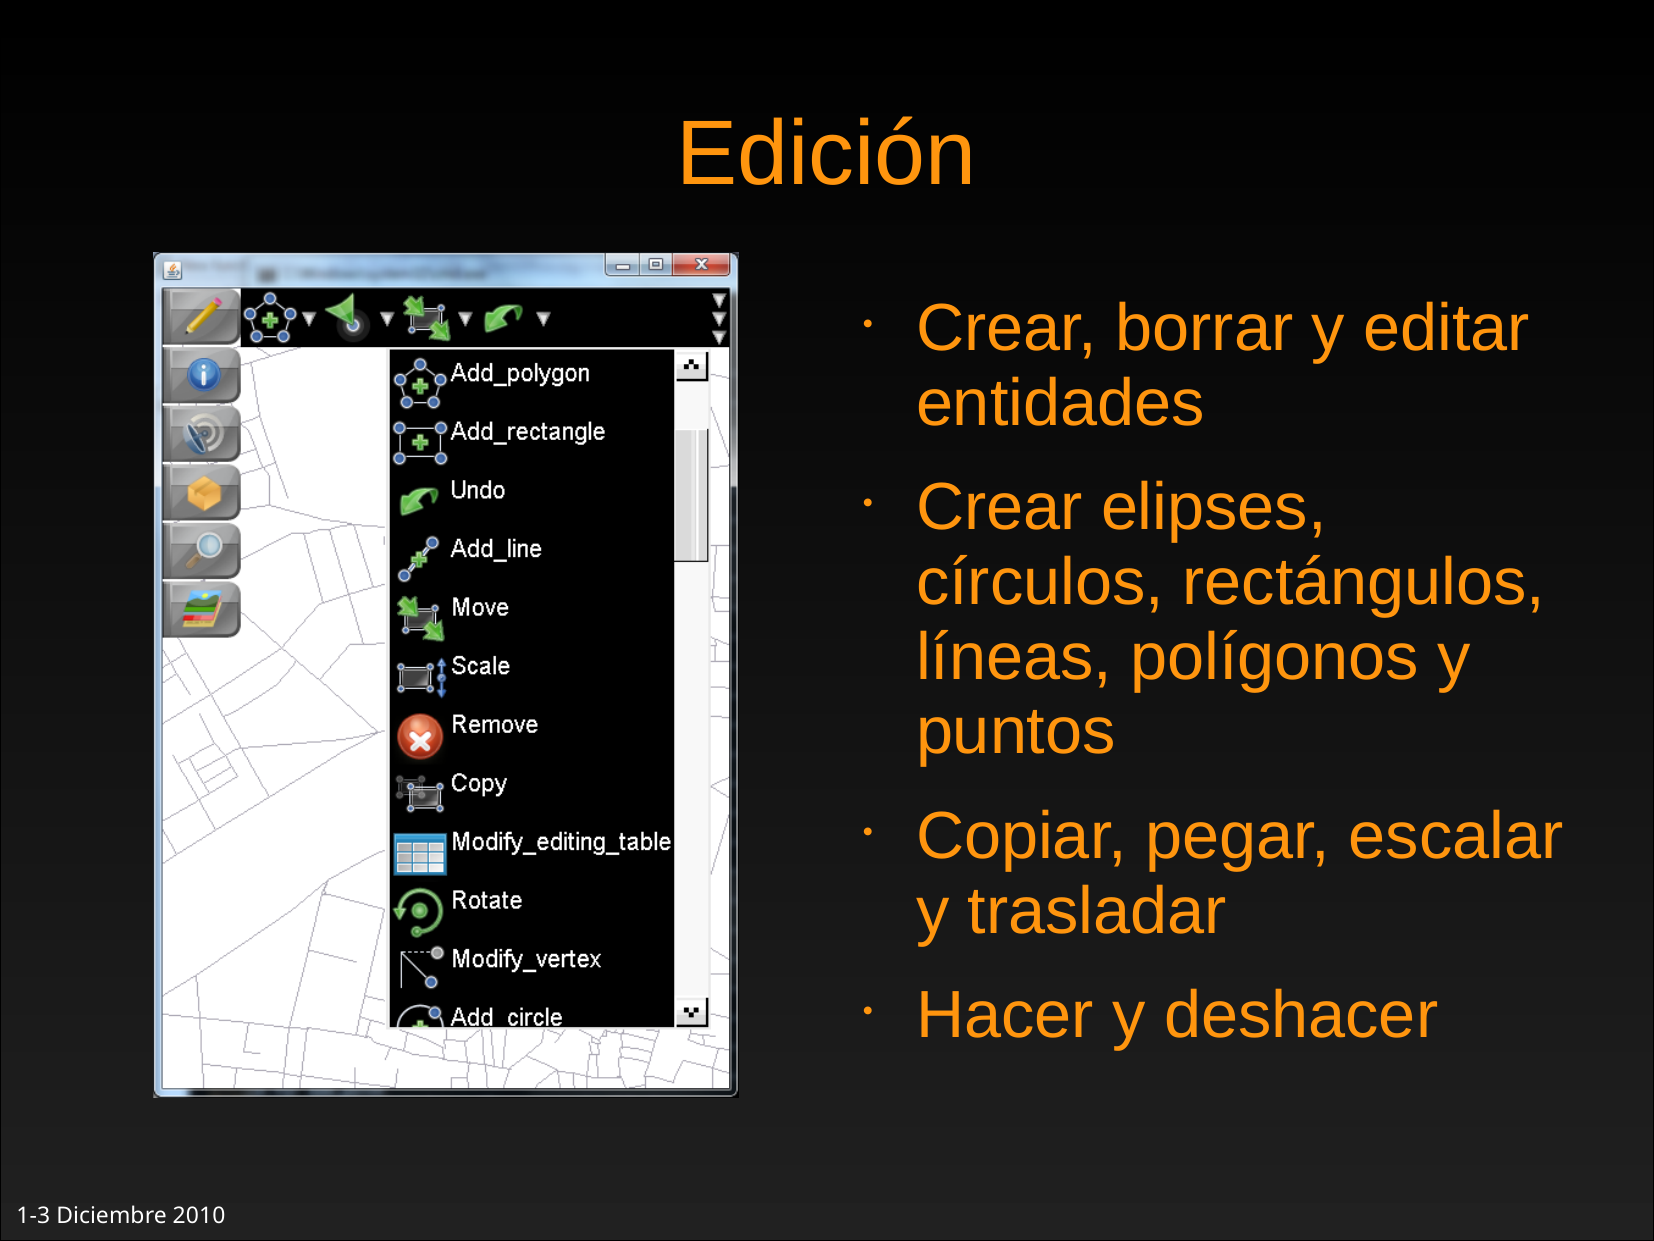

# Edición
Crear, borrar y editar entidades
Crear elipses, círculos, rectángulos, líneas, polígonos y puntos
Copiar, pegar, escalar y trasladar
Hacer y deshacer